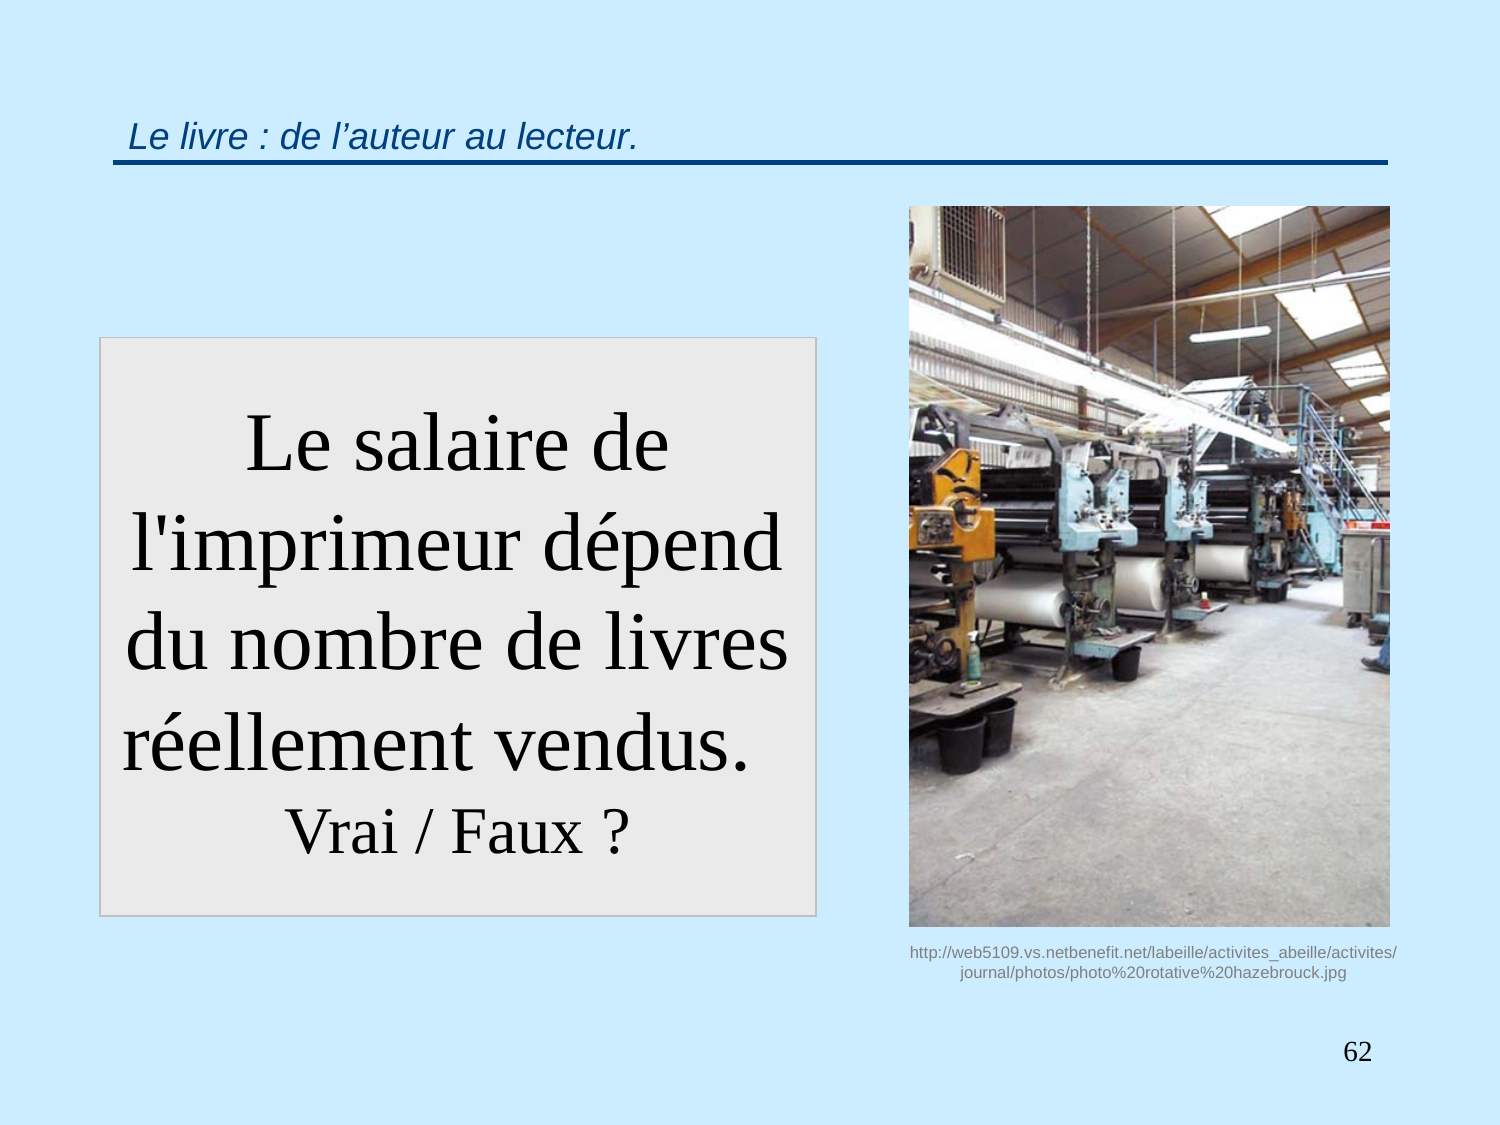

Le livre : de l’auteur au lecteur.
http://web5109.vs.netbenefit.net/labeille/activites_abeille/activites/journal/photos/photo%20rotative%20hazebrouck.jpg
# Le salaire de l'imprimeur dépend du nombre de livres réellement vendus. Vrai / Faux ?
62